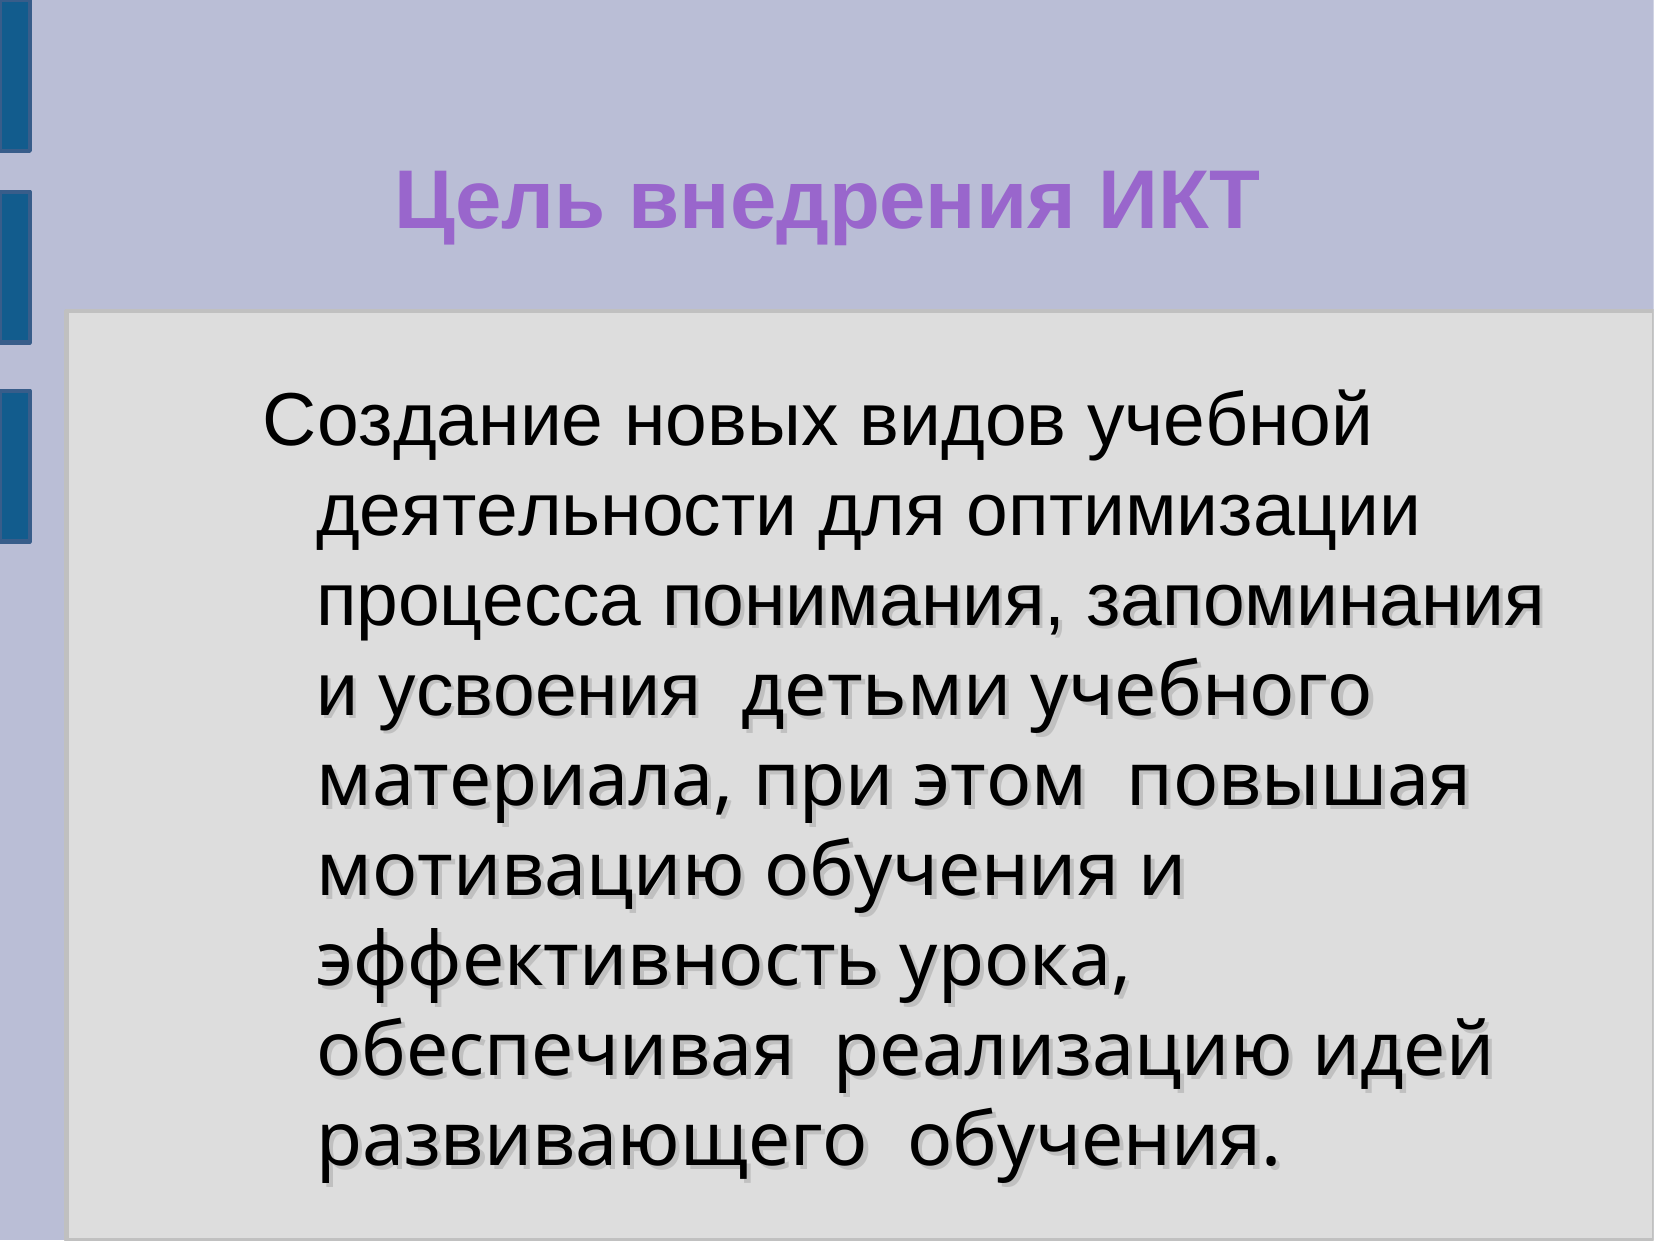

# Цель внедрения ИКТ
Создание новых видов учебной деятельности для оптимизации процесса понимания, запоминания и усвоения детьми учебного материала, при этом повышая мотивацию обучения и эффективность урока, обеспечивая реализацию идей развивающего обучения.